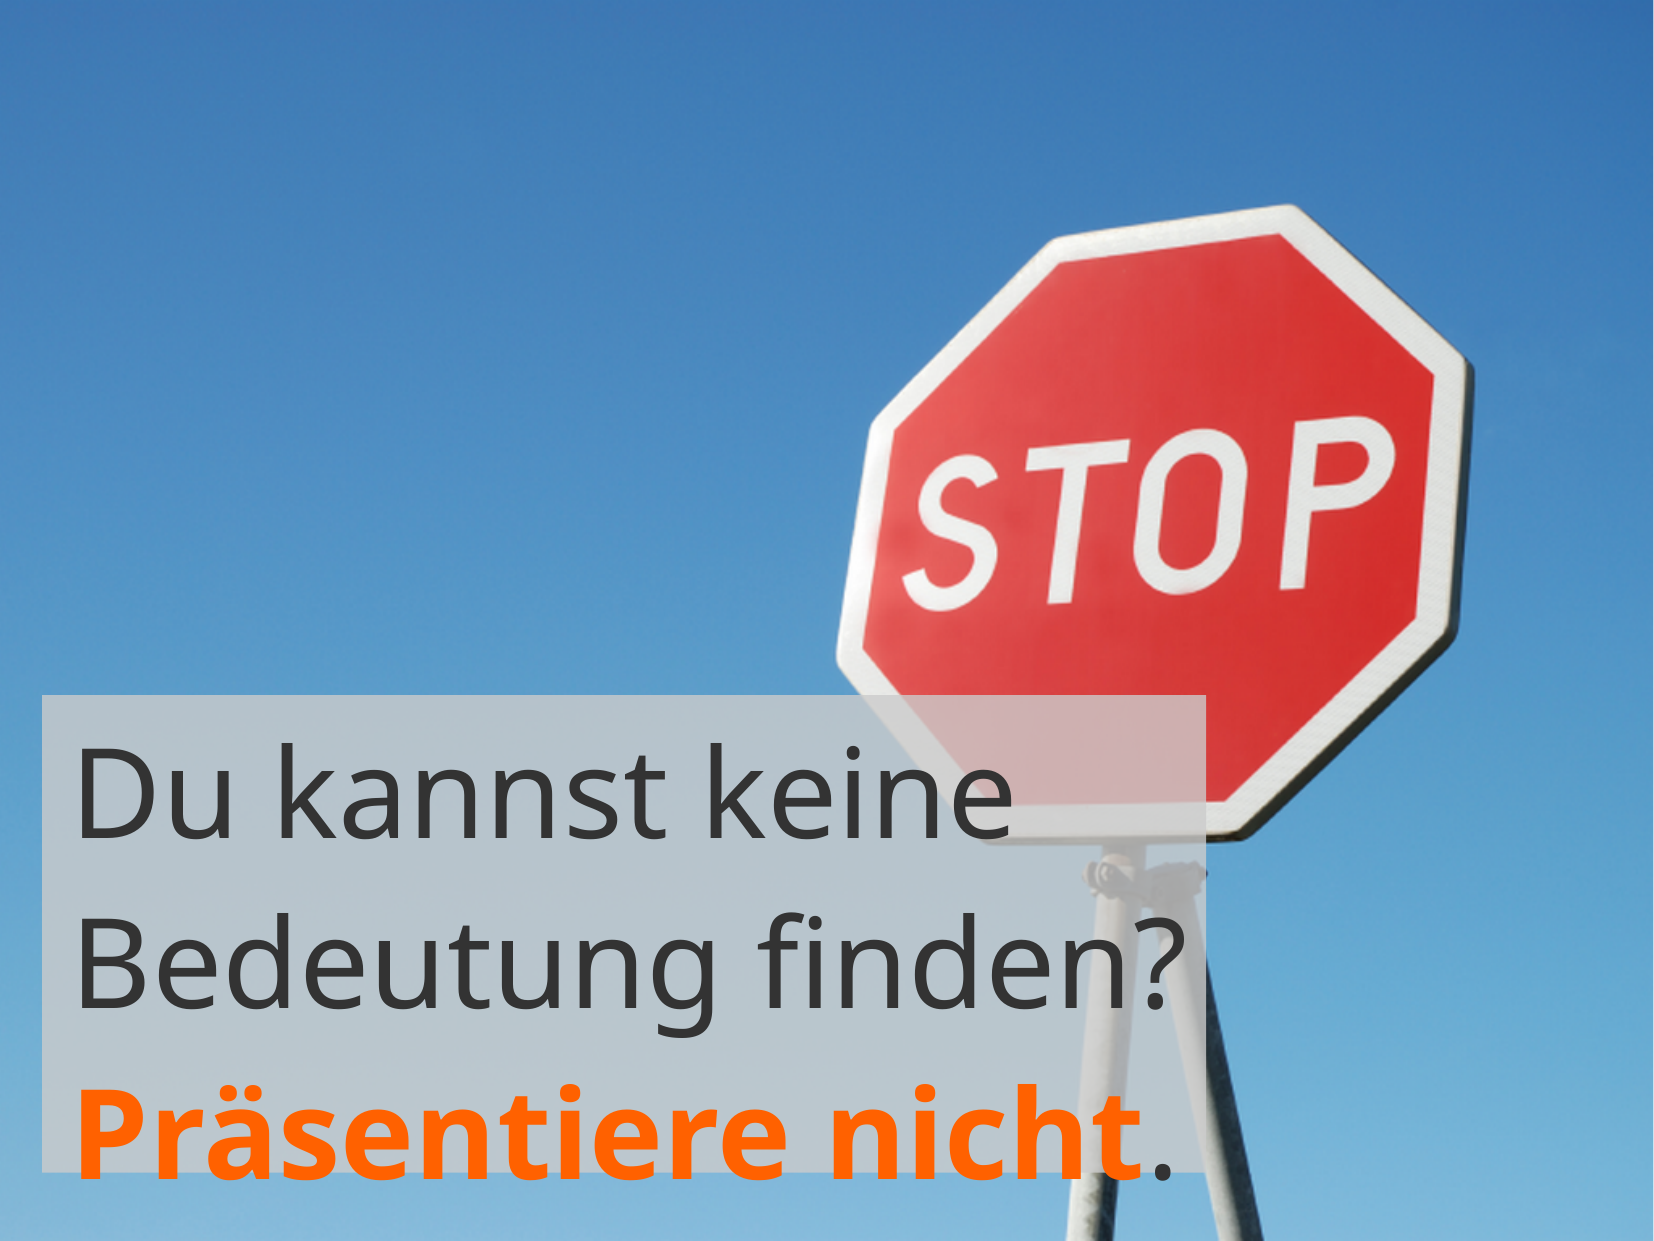

Du kannst keine
Bedeutung finden?
Präsentiere nicht.